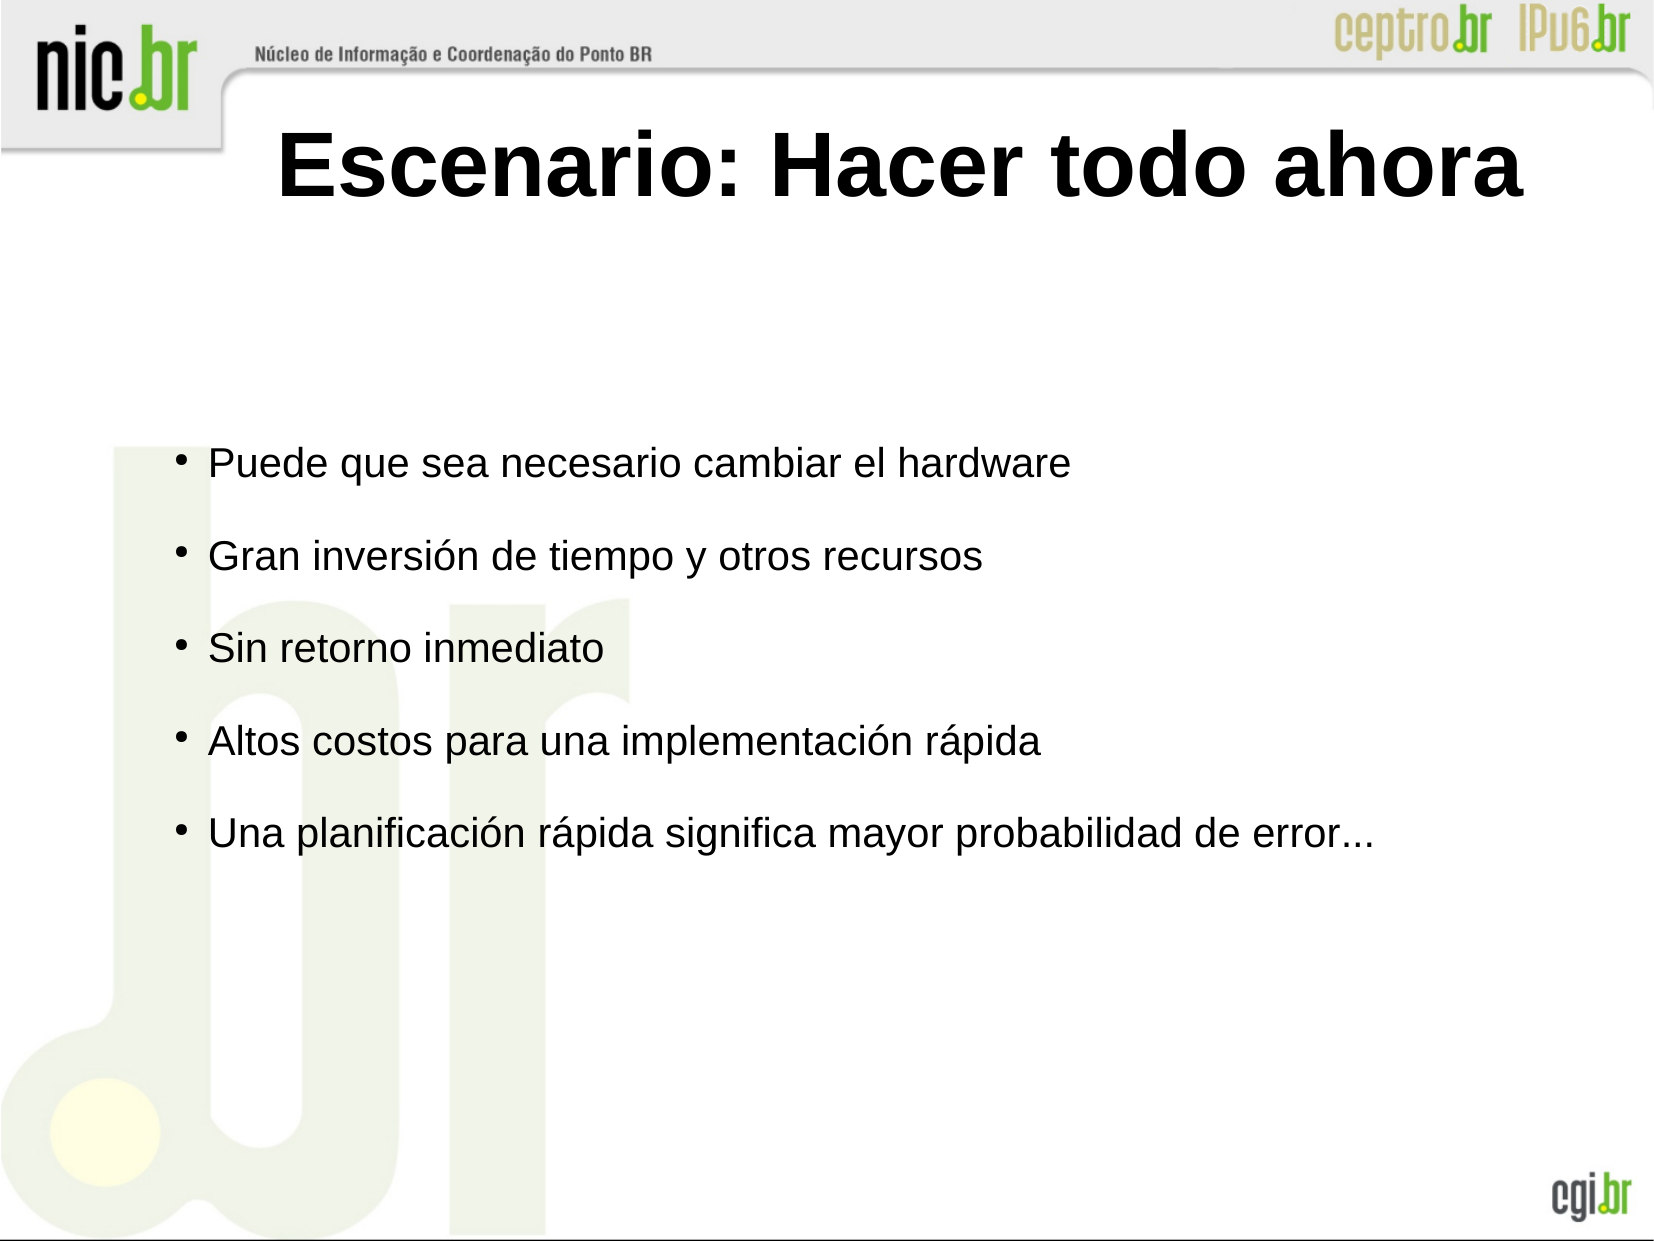

Escenario: Hacer todo ahora
Puede que sea necesario cambiar el hardware
Gran inversión de tiempo y otros recursos
Sin retorno inmediato
Altos costos para una implementación rápida
Una planificación rápida significa mayor probabilidad de error...